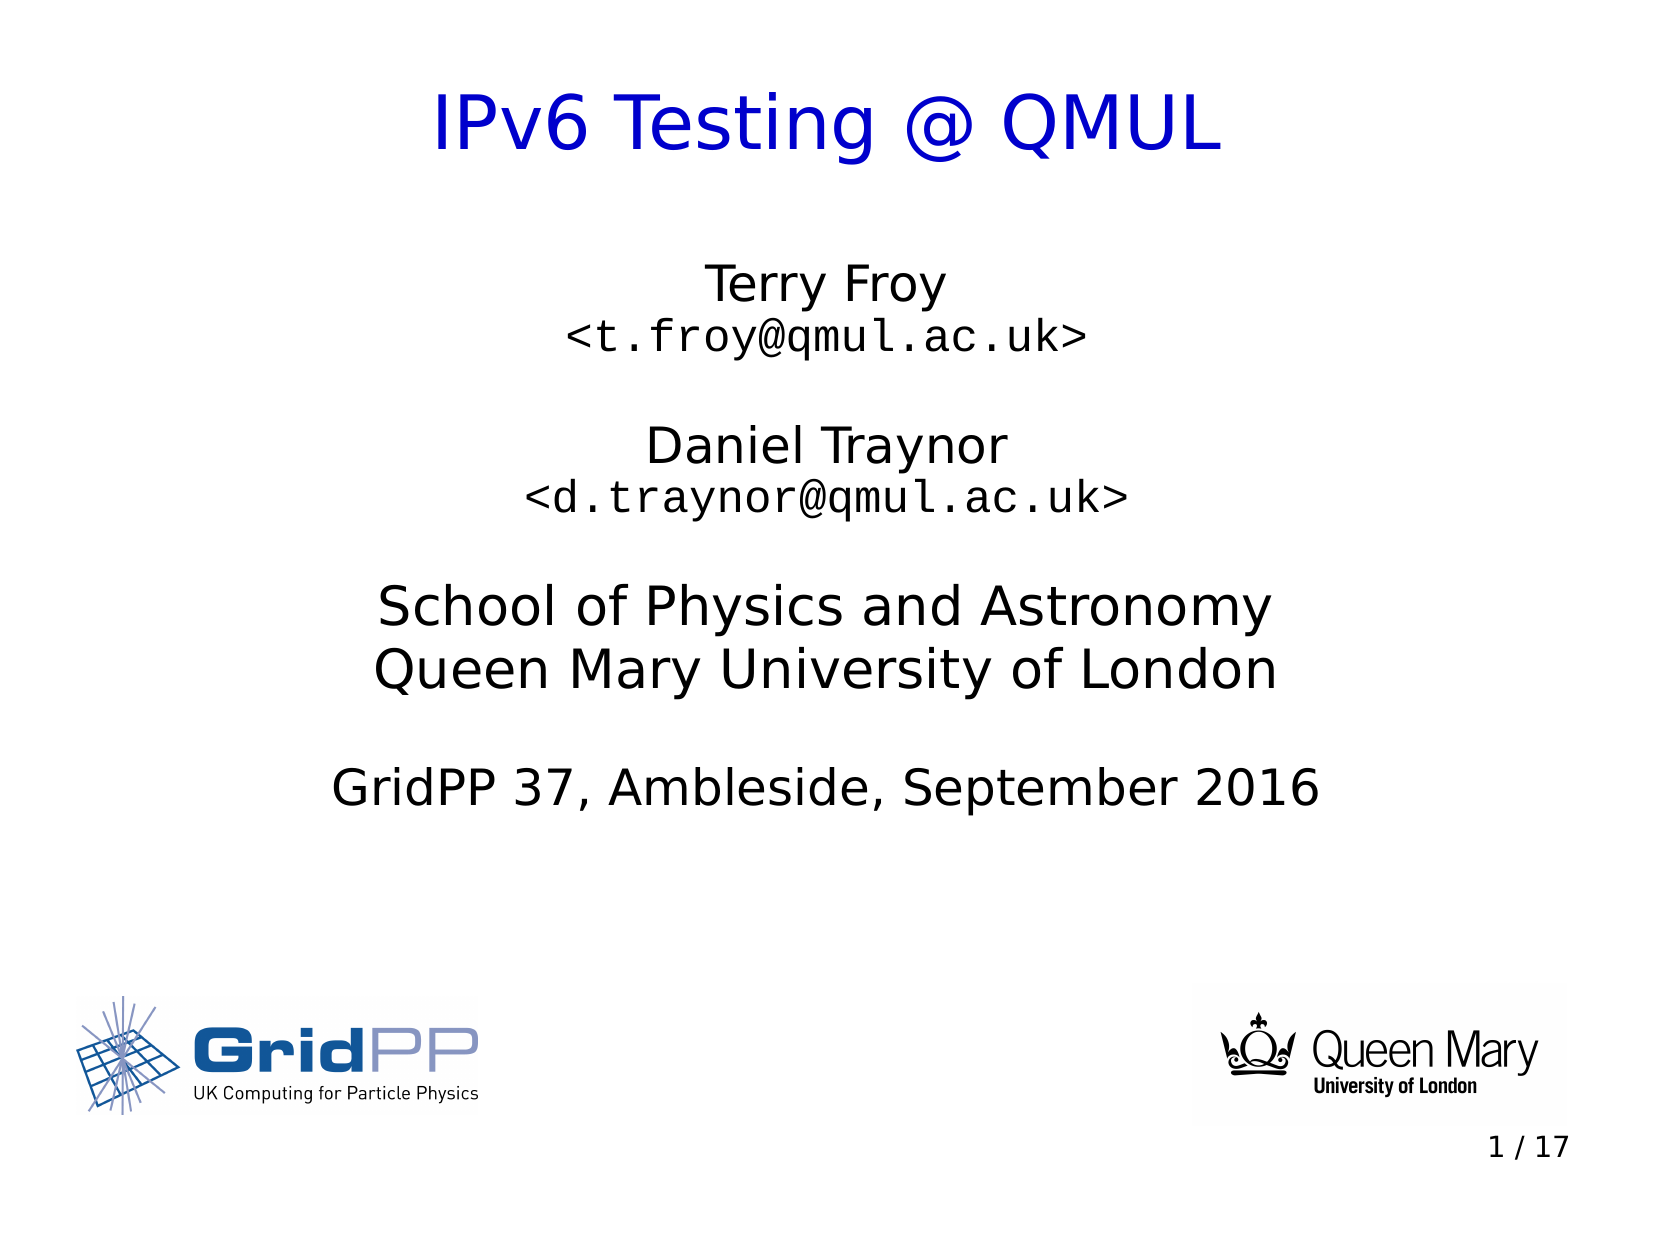

#
IPv6 Testing @ QMUL
Terry Froy
<t.froy@qmul.ac.uk>
Daniel Traynor
<d.traynor@qmul.ac.uk>
School of Physics and Astronomy
Queen Mary University of London
GridPP 37, Ambleside, September 2016
1